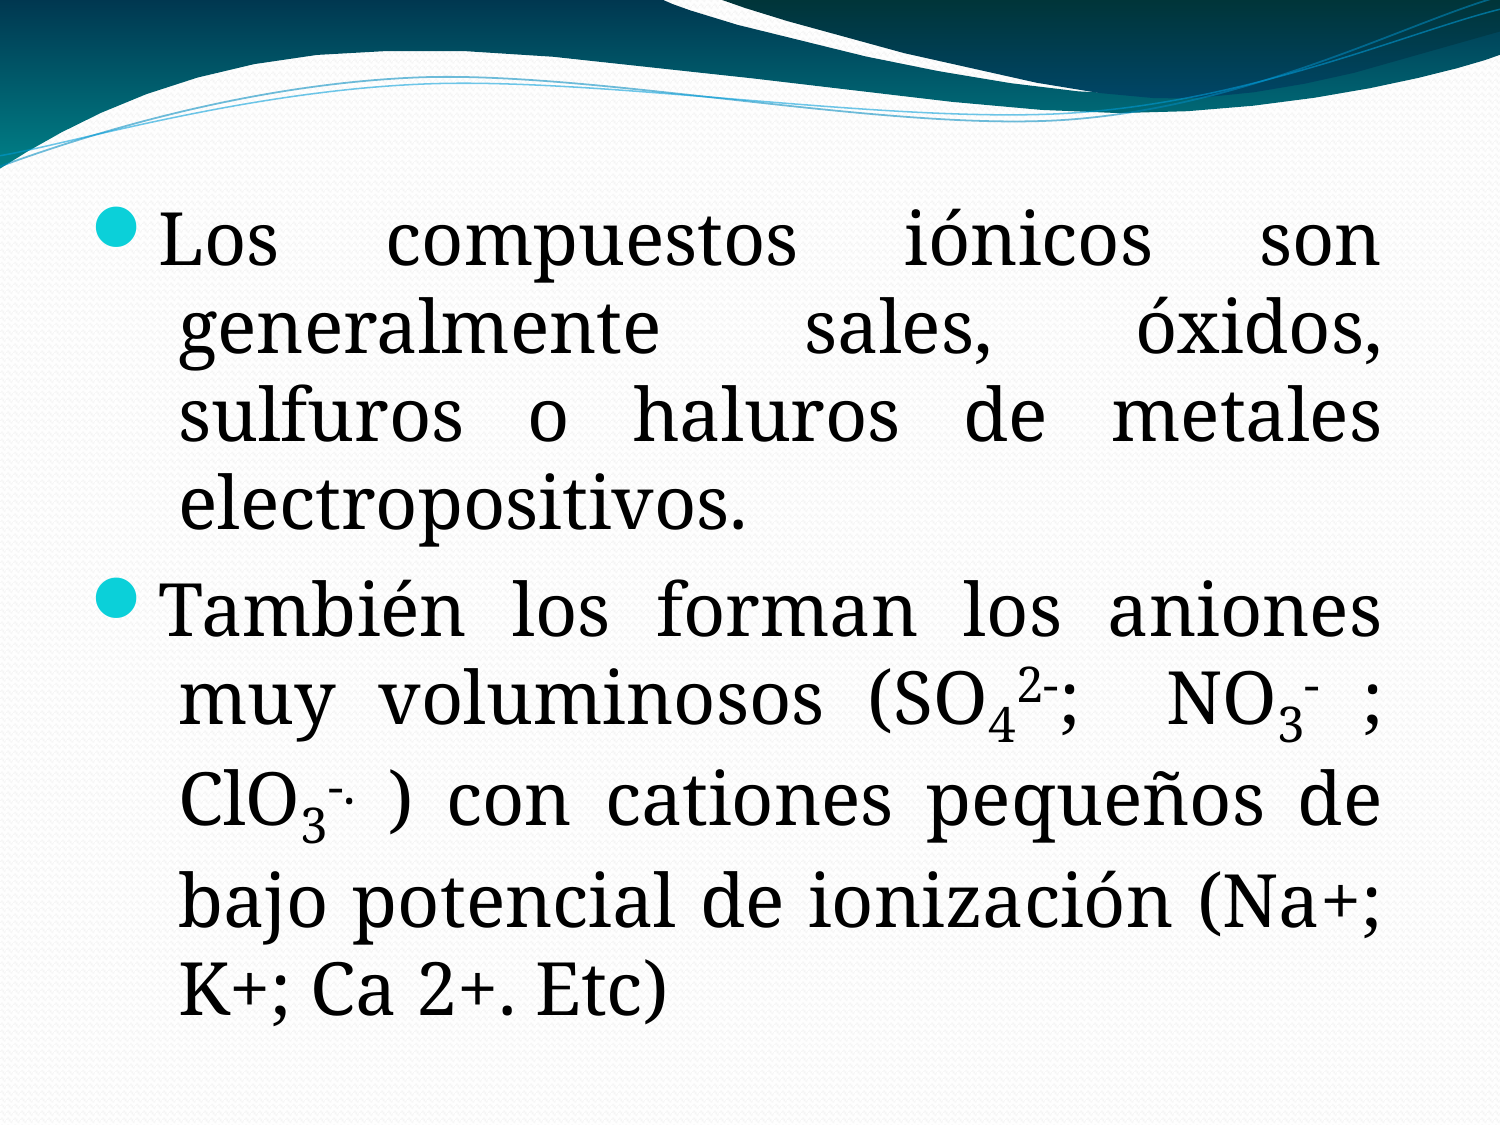

# Los compuestos iónicos son generalmente sales, óxidos, sulfuros o haluros de metales electropositivos.
También los forman los aniones muy voluminosos (SO42-; NO3- ; ClO3-. ) con cationes pequeños de bajo potencial de ionización (Na+; K+; Ca 2+. Etc)